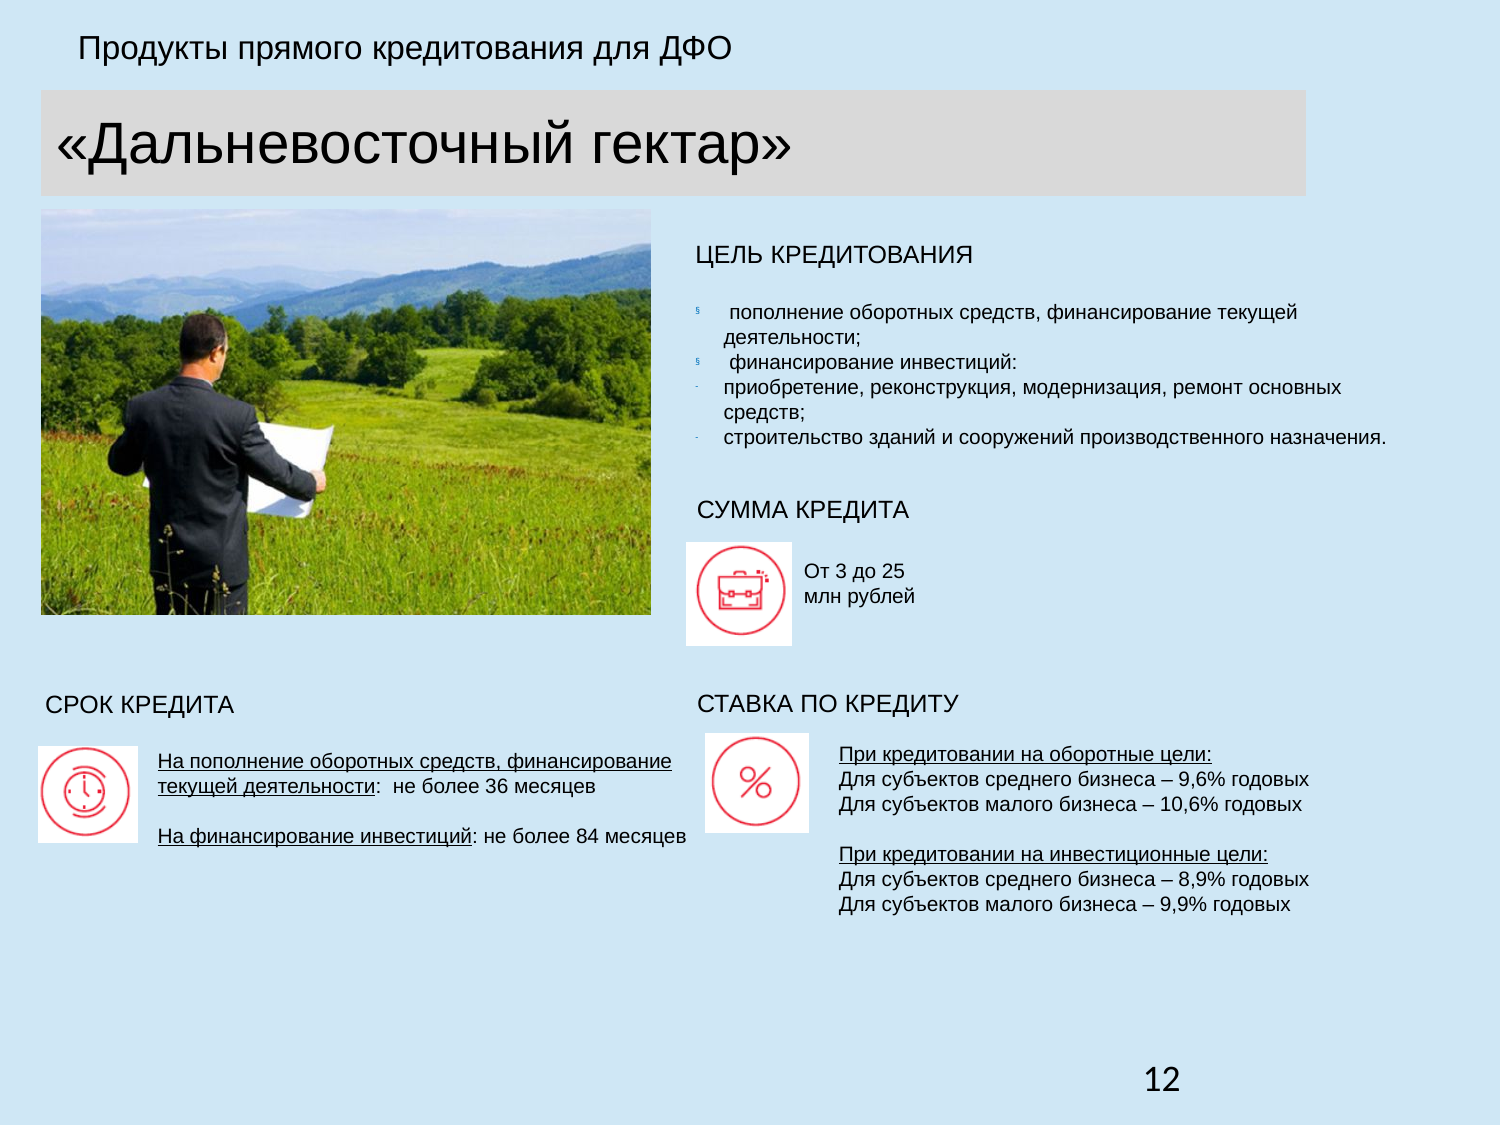

# Продукты прямого кредитования для ДФО
| «Дальневосточный гектар» |
| --- |
ЦЕЛЬ КРЕДИТОВАНИЯ
 пополнение оборотных средств, финансирование текущей деятельности;
 финансирование инвестиций:
приобретение, реконструкция, модернизация, ремонт основных средств;
строительство зданий и сооружений производственного назначения.
СУММА КРЕДИТА
От 3 до 25
млн рублей
СТАВКА ПО КРЕДИТУ
СРОК КРЕДИТА
При кредитовании на оборотные цели:
Для субъектов среднего бизнеса – 9,6% годовых
Для субъектов малого бизнеса – 10,6% годовых
При кредитовании на инвестиционные цели:
Для субъектов среднего бизнеса – 8,9% годовых
Для субъектов малого бизнеса – 9,9% годовых
На пополнение оборотных средств, финансирование текущей деятельности: не более 36 месяцев
На финансирование инвестиций: не более 84 месяцев